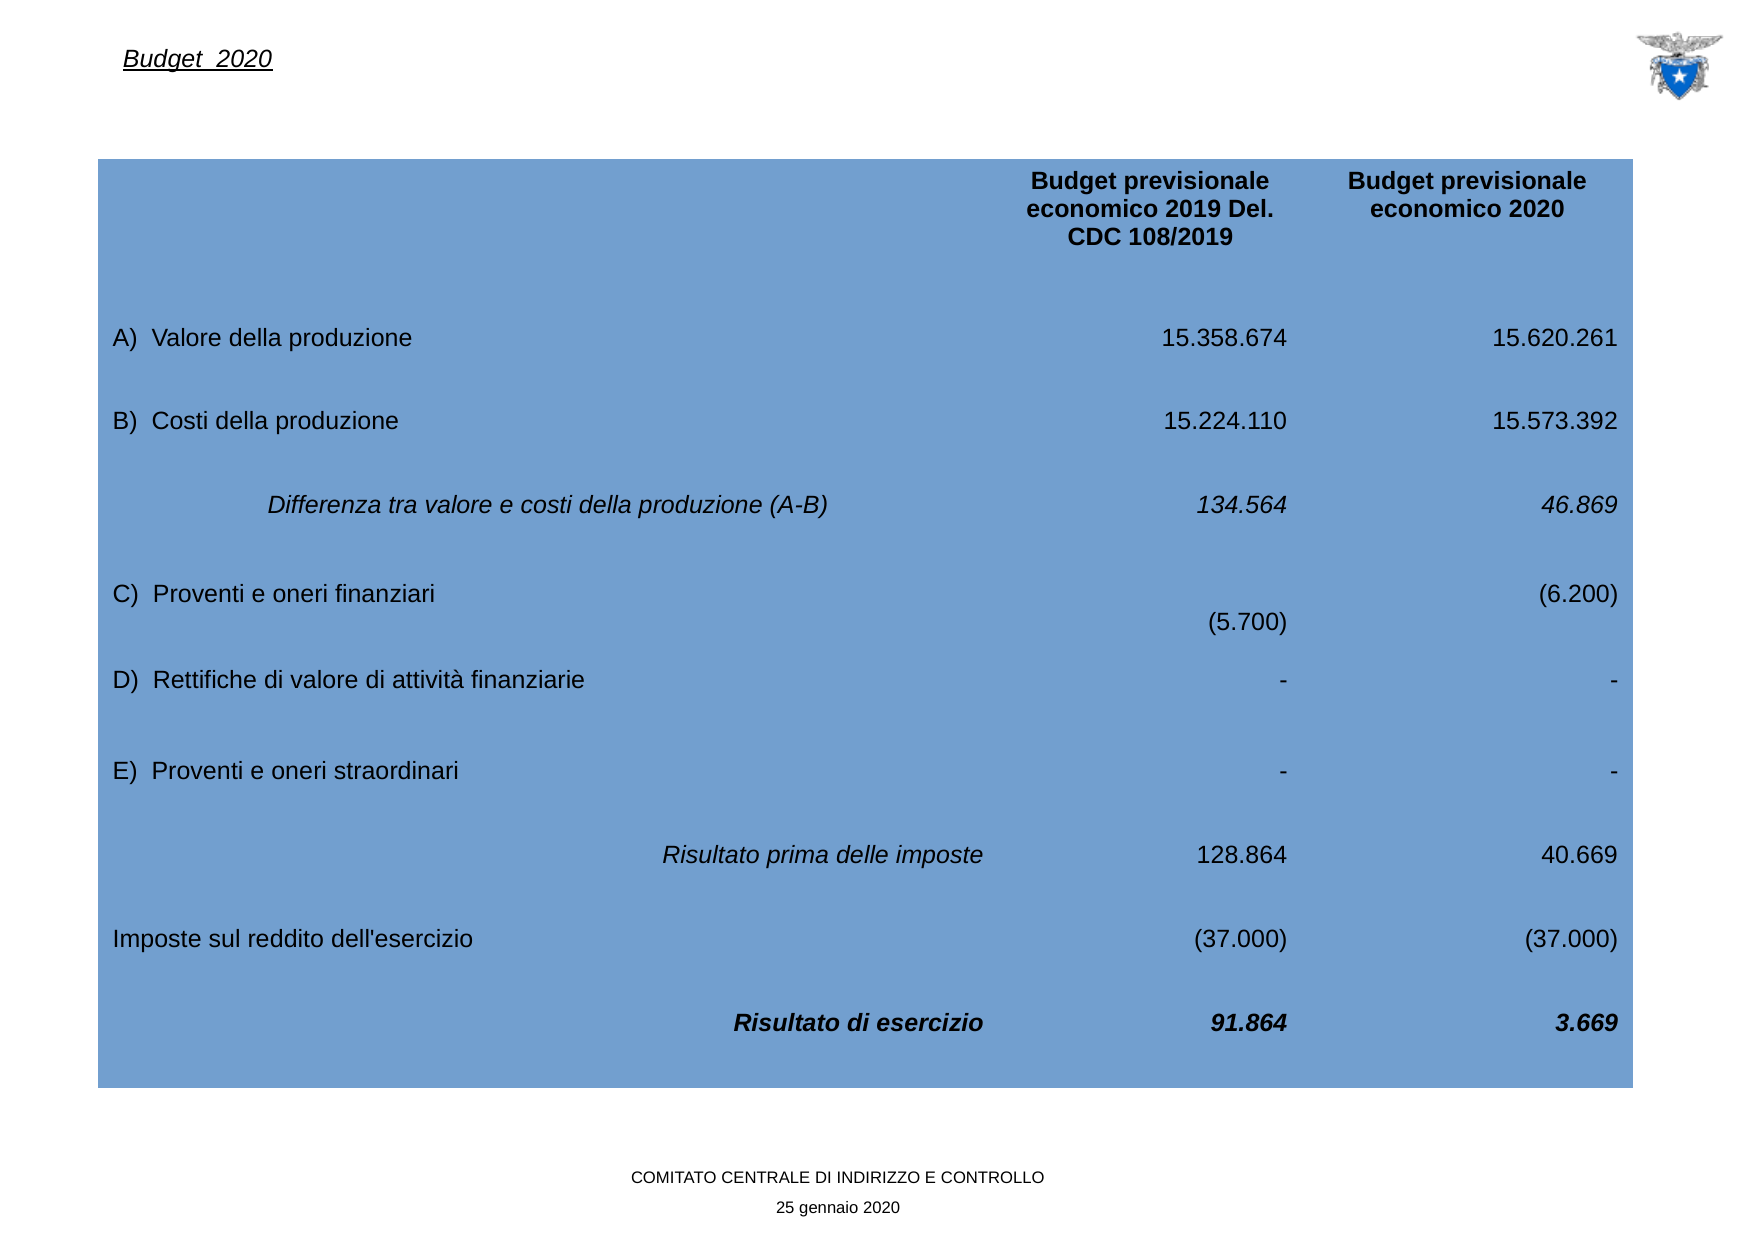

Budget 2020
| | Budget previsionale economico 2019 Del. CDC 108/2019 | Budget previsionale economico 2020 |
| --- | --- | --- |
| A) Valore della produzione | 15.358.674 | 15.620.261 |
| B) Costi della produzione | 15.224.110 | 15.573.392 |
| Differenza tra valore e costi della produzione (A-B) | 134.564 | 46.869 |
| C) Proventi e oneri finanziari | (5.700) | (6.200) |
| D) Rettifiche di valore di attività finanziarie | - | - |
| E) Proventi e oneri straordinari | - | - |
| Risultato prima delle imposte | 128.864 | 40.669 |
| Imposte sul reddito dell'esercizio | (37.000) | (37.000) |
| Risultato di esercizio | 91.864 | 3.669 |
COMITATO CENTRALE DI INDIRIZZO E CONTROLLO
25 gennaio 2020